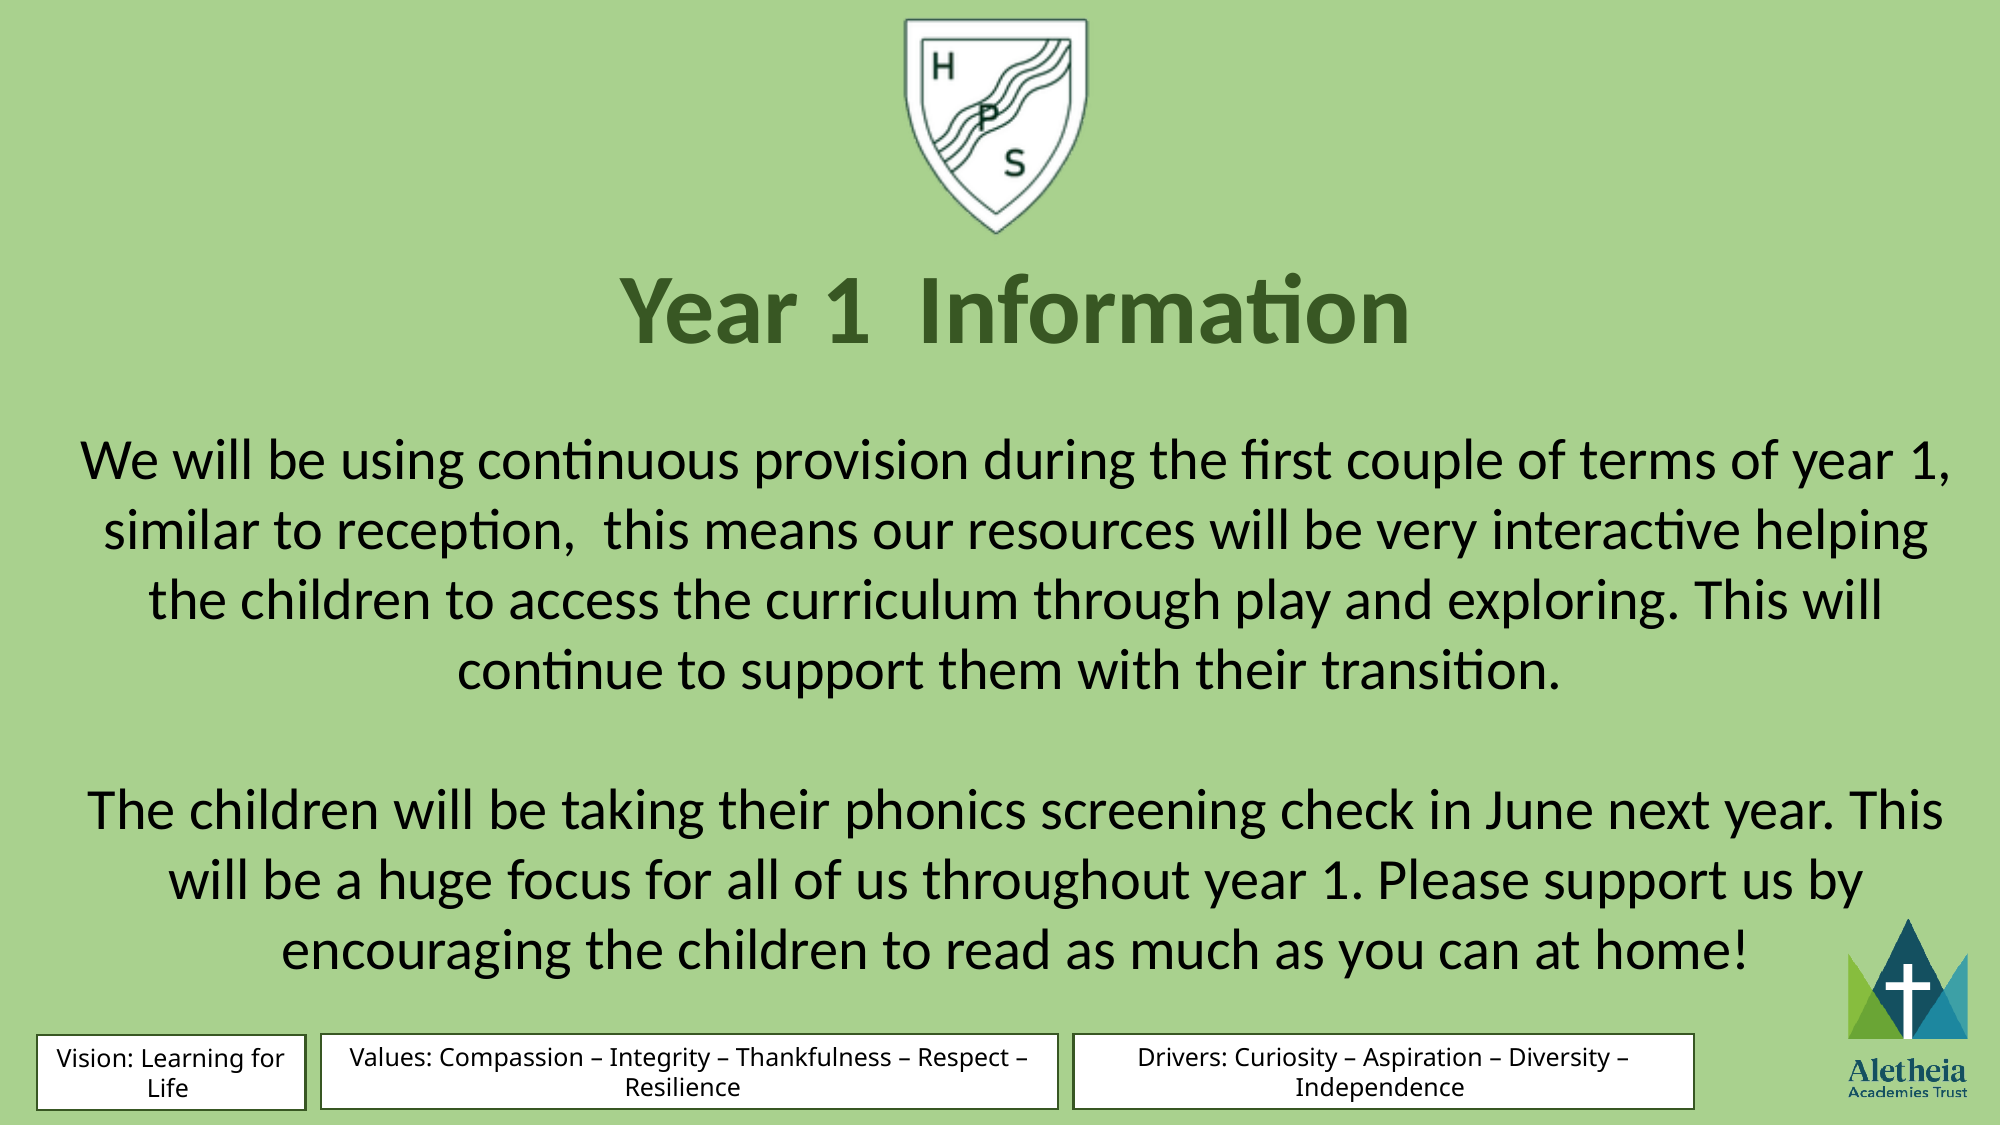

Year 1 Information
We will be using continuous provision during the first couple of terms of year 1, similar to reception, this means our resources will be very interactive helping the children to access the curriculum through play and exploring. This will continue to support them with their transition.
The children will be taking their phonics screening check in June next year. This will be a huge focus for all of us throughout year 1. Please support us by encouraging the children to read as much as you can at home!
Values: Compassion – Integrity – Thankfulness – Respect – Resilience
Drivers: Curiosity – Aspiration – Diversity – Independence
Vision: Learning for Life